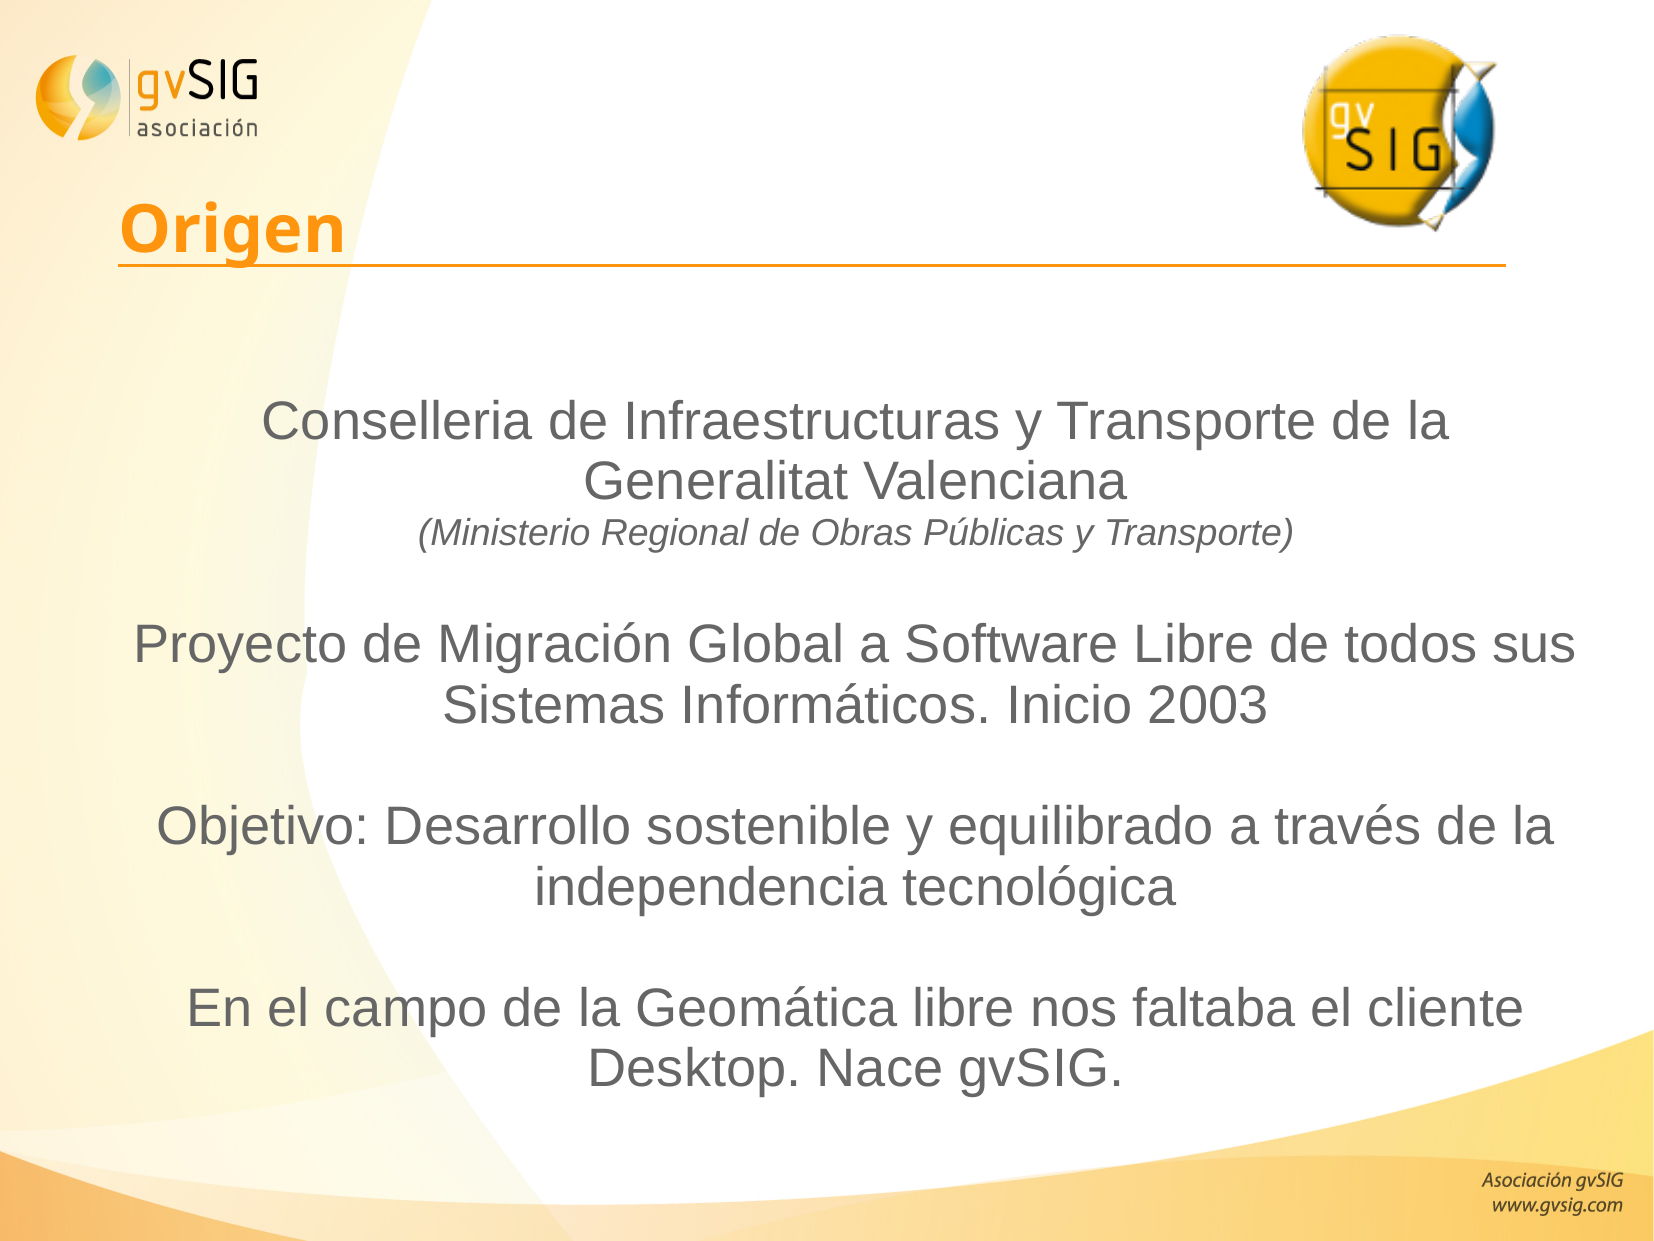

# Origen
Conselleria de Infraestructuras y Transporte de la Generalitat Valenciana
(Ministerio Regional de Obras Públicas y Transporte)
Proyecto de Migración Global a Software Libre de todos sus Sistemas Informáticos. Inicio 2003
Objetivo: Desarrollo sostenible y equilibrado a través de la independencia tecnológica
En el campo de la Geomática libre nos faltaba el cliente Desktop. Nace gvSIG.